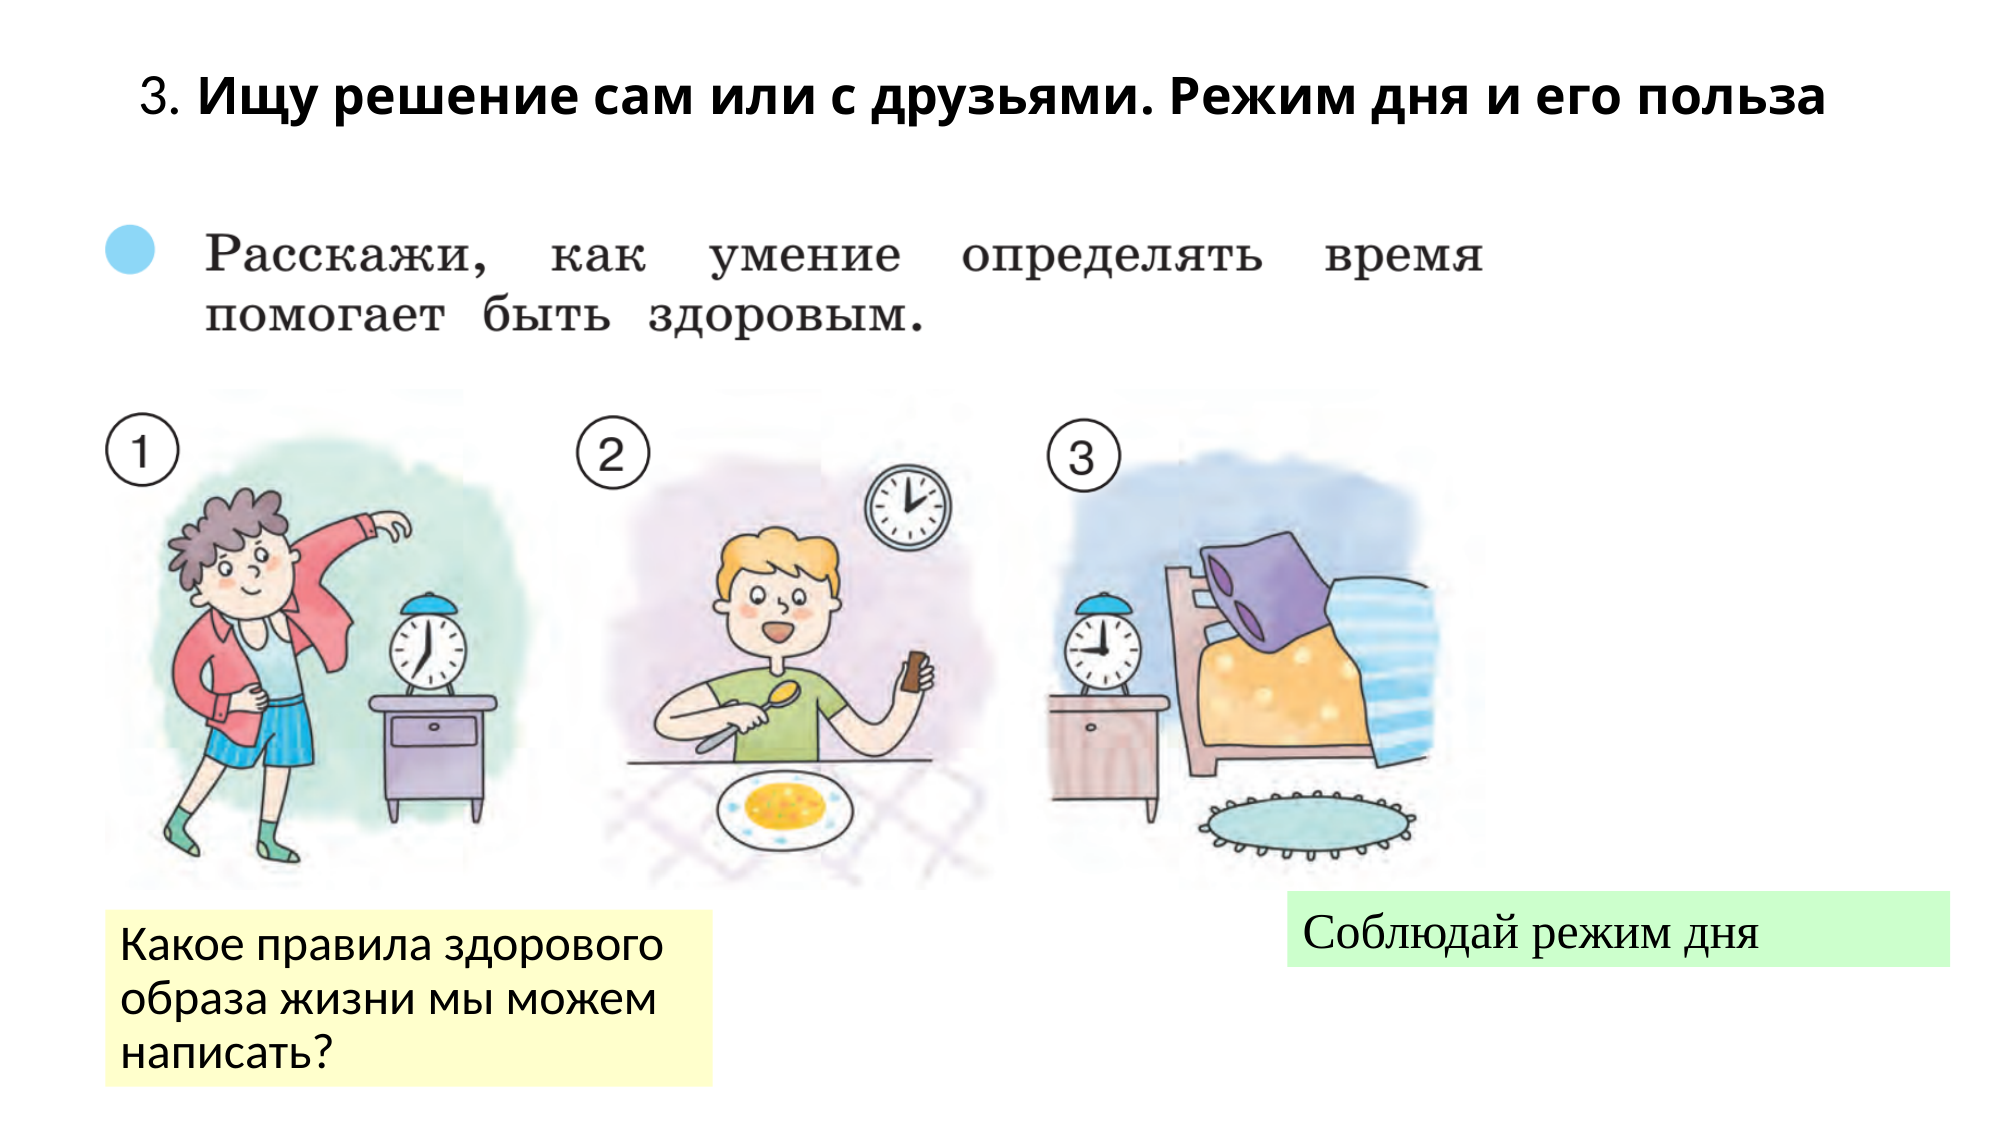

# 3. Ищу решение сам или с друзьями. Режим дня и его польза
Соблюдай режим дня
Какое правила здорового образа жизни мы можем написать?